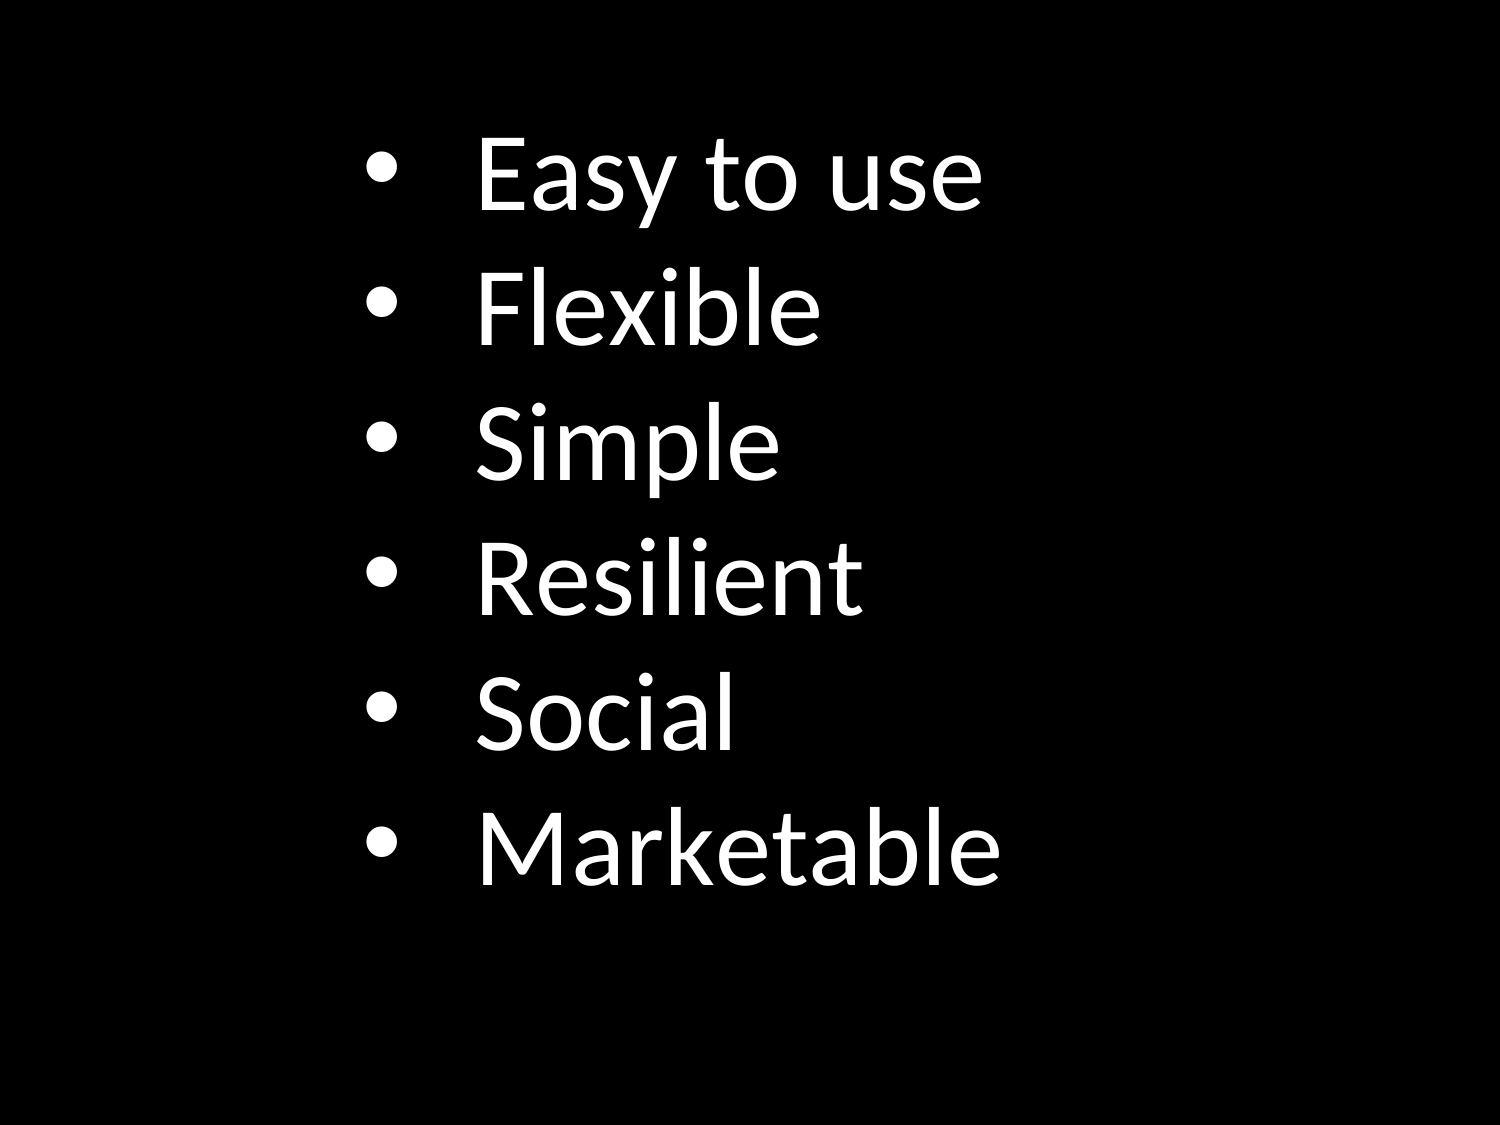

Easy to use
Flexible
Simple
Resilient
Social
Marketable